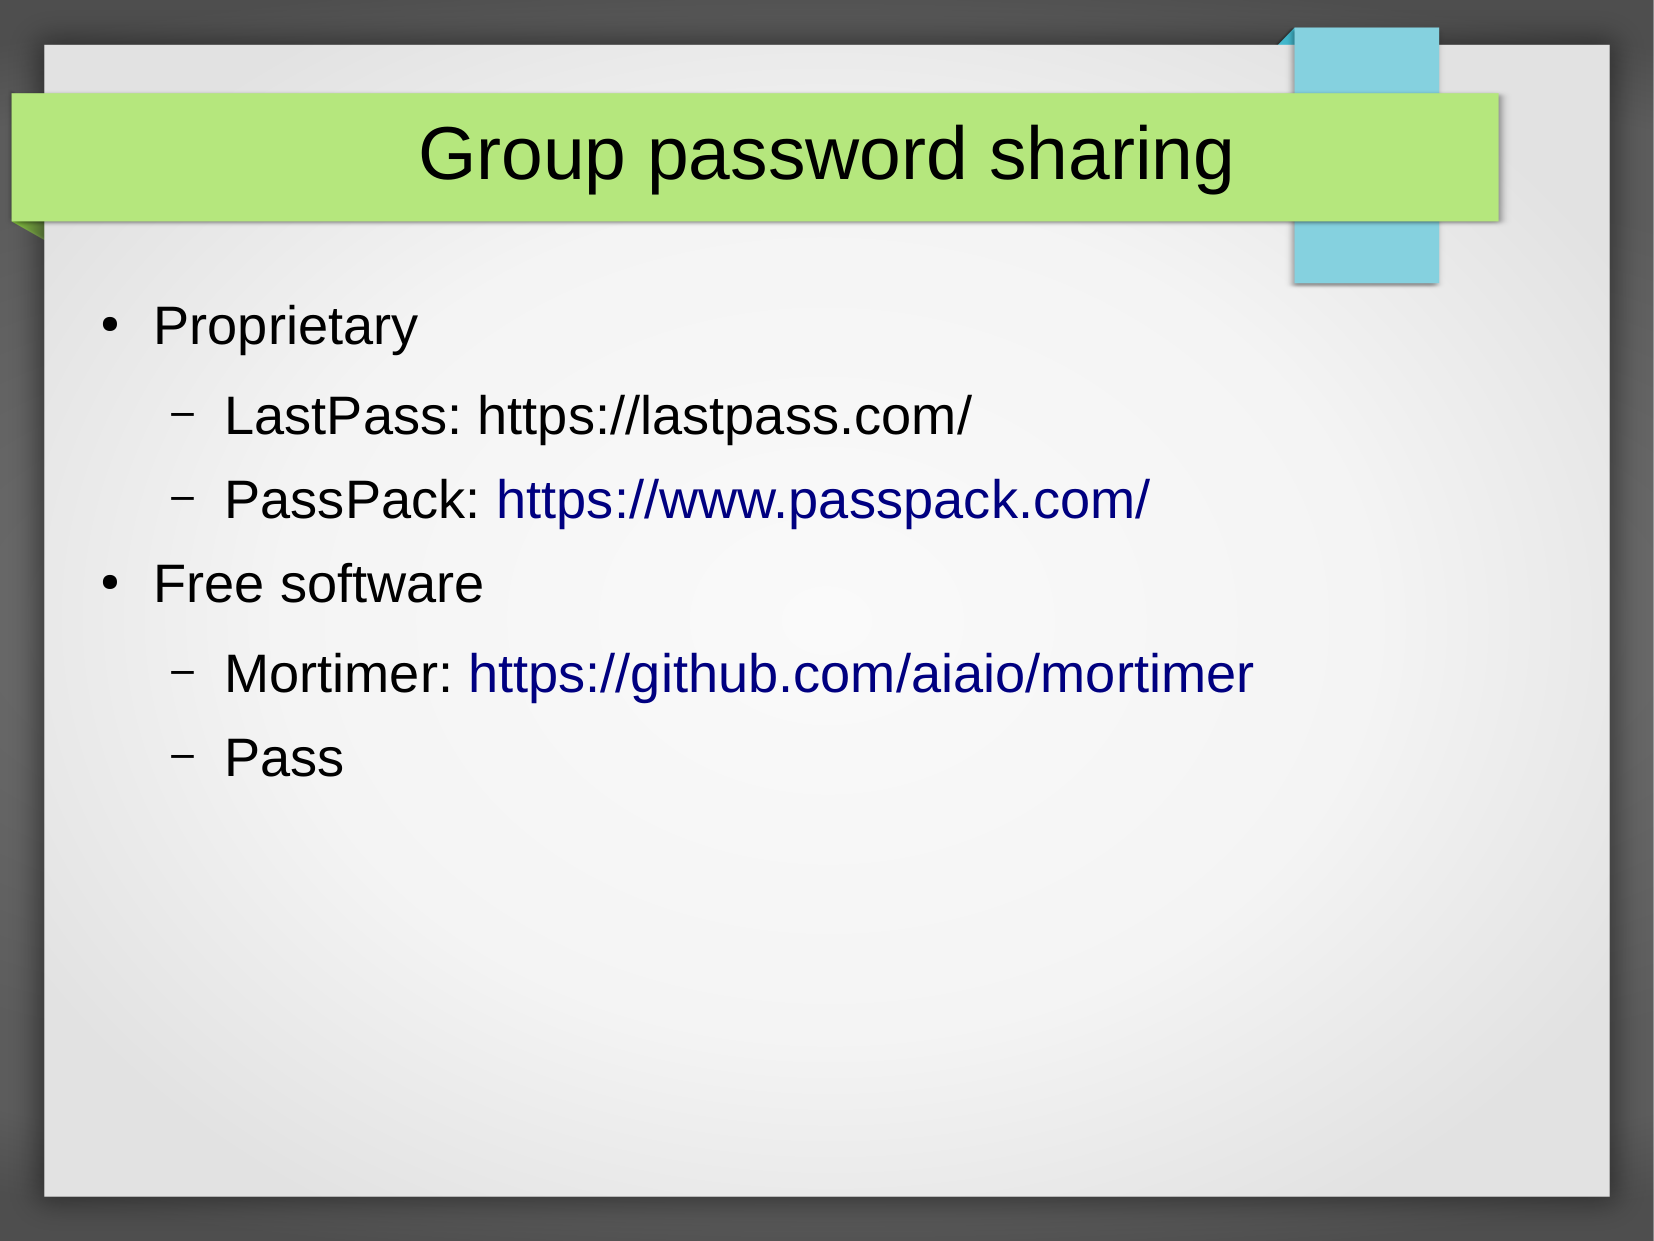

# Group password sharing
Proprietary
LastPass: https://lastpass.com/
PassPack: https://www.passpack.com/
Free software
Mortimer: https://github.com/aiaio/mortimer
Pass